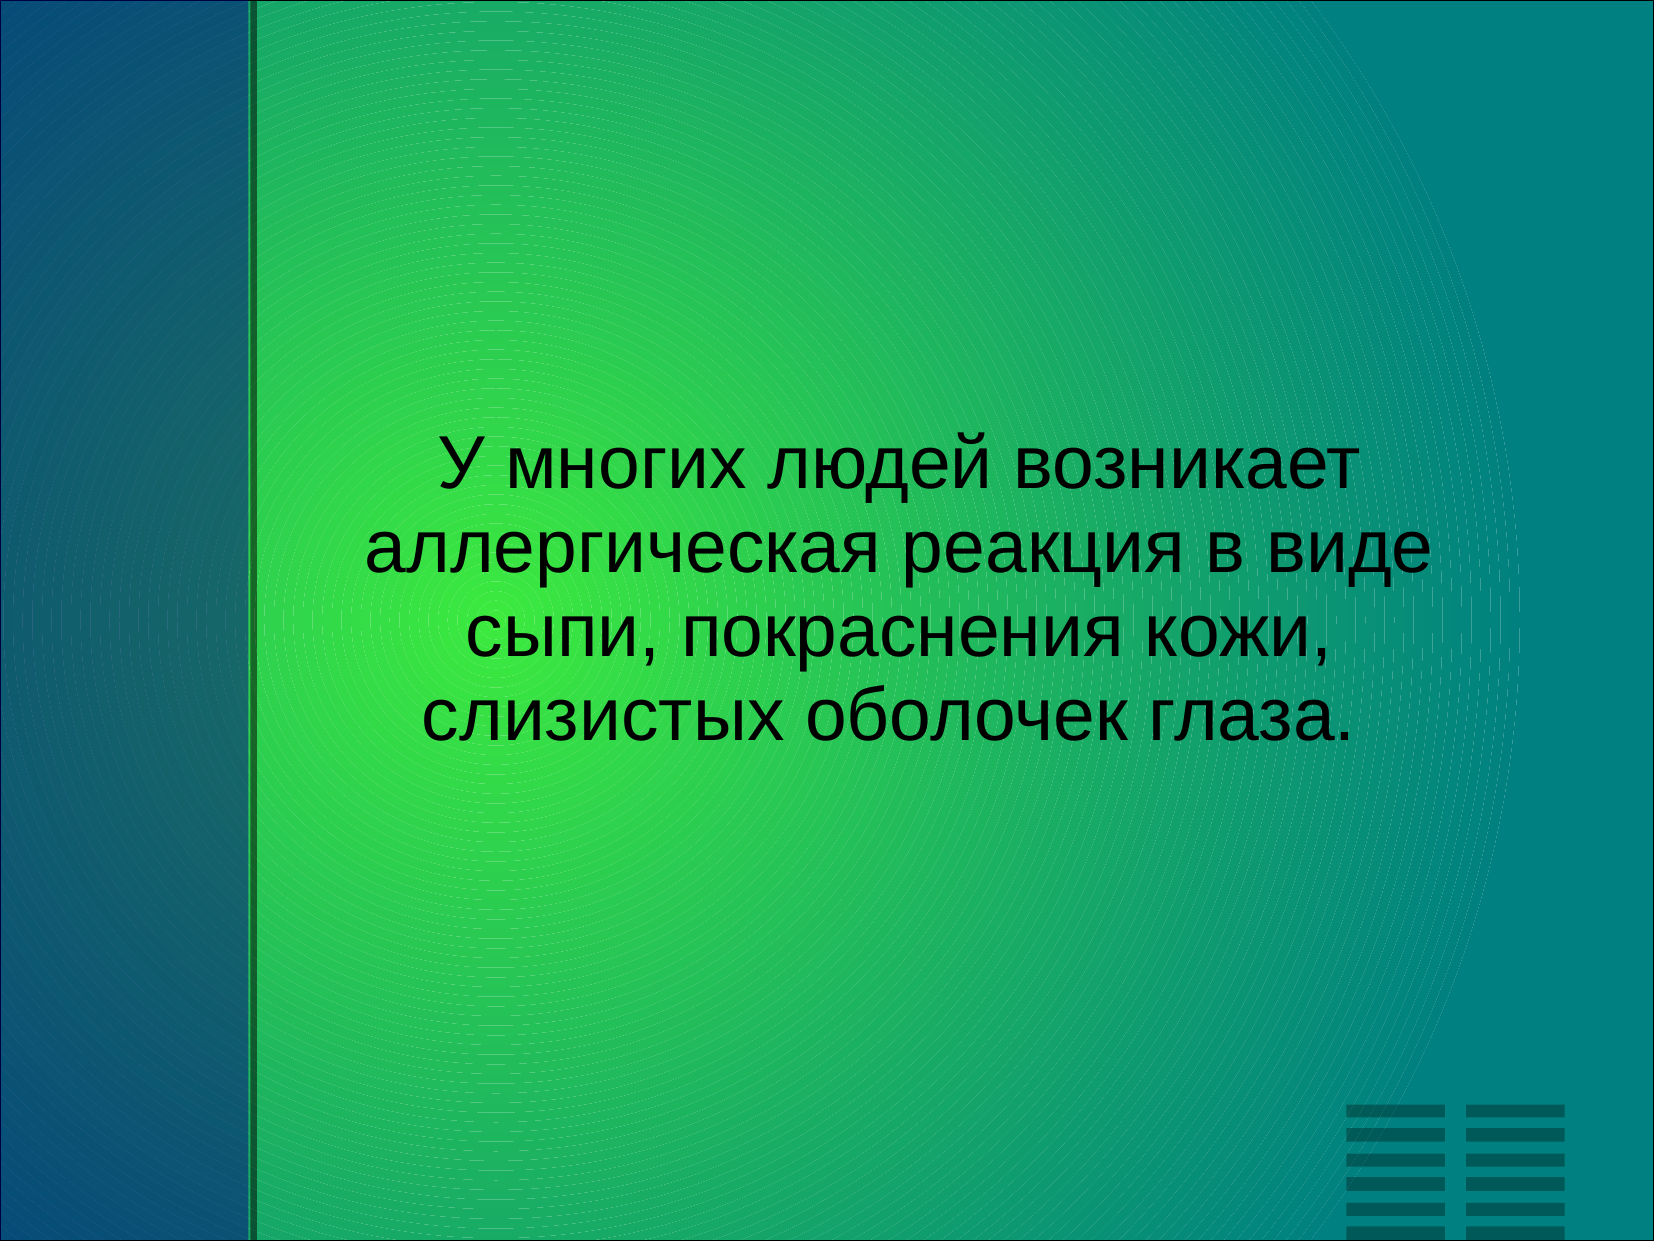

#
У многих людей возникает аллергическая реакция в виде сыпи, покраснения кожи, слизистых оболочек глаза.